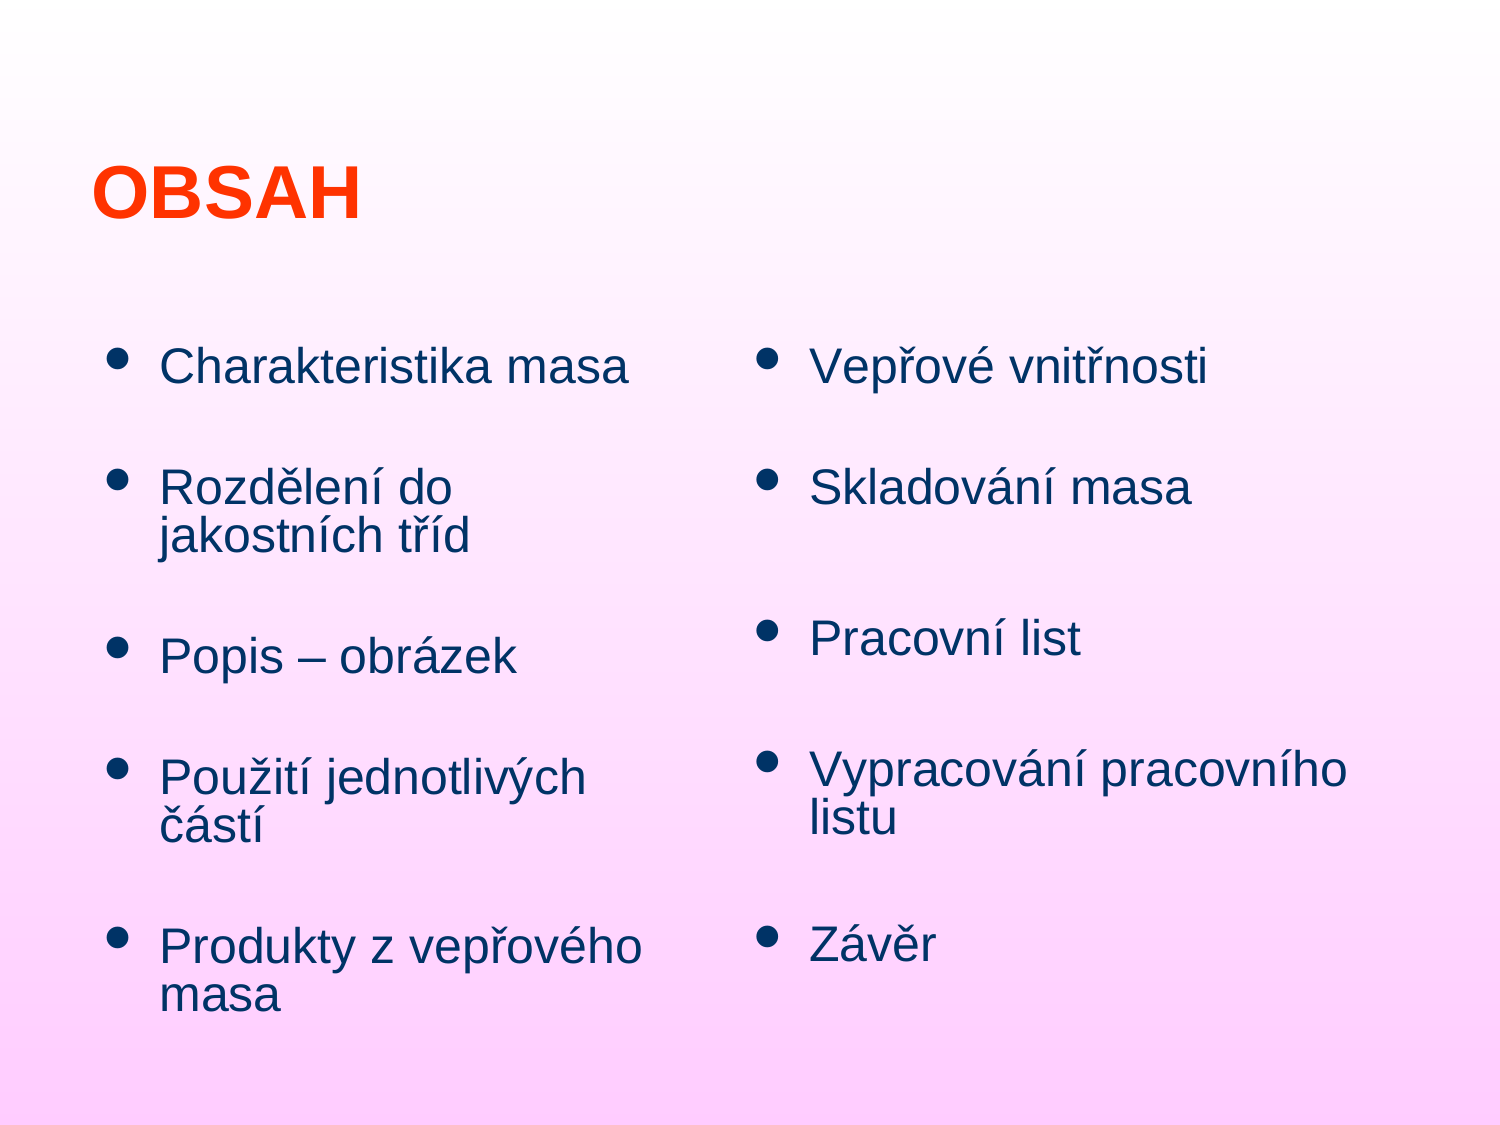

# OBSAH
Charakteristika masa
Rozdělení do jakostních tříd
Popis – obrázek
Použití jednotlivých částí
Produkty z vepřového masa
Vepřové vnitřnosti
Skladování masa
Pracovní list
Vypracování pracovního listu
Závěr